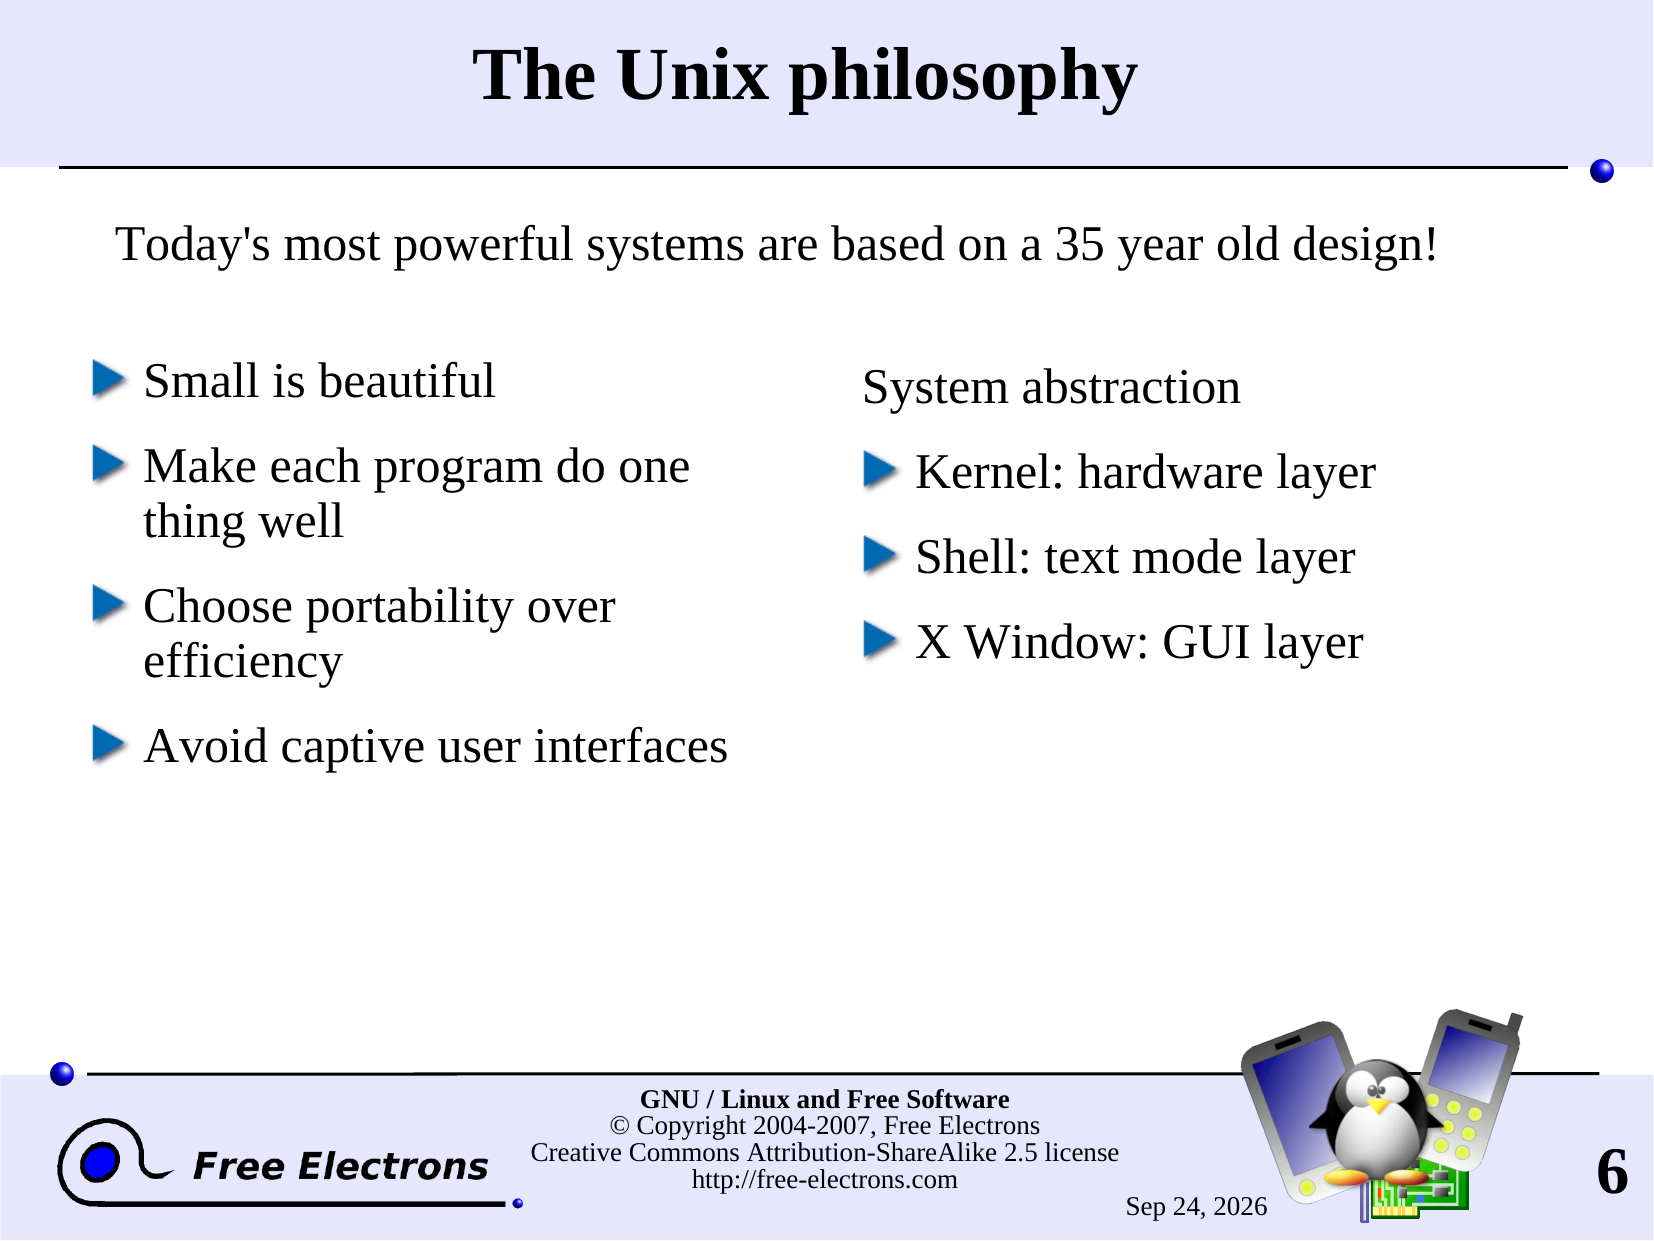

# The Unix philosophy
Today's most powerful systems are based on a 35 year old design!
Small is beautiful
Make each program do one thing well
Choose portability over efficiency
Avoid captive user interfaces
System abstraction
Kernel: hardware layer
Shell: text mode layer
X Window: GUI layer